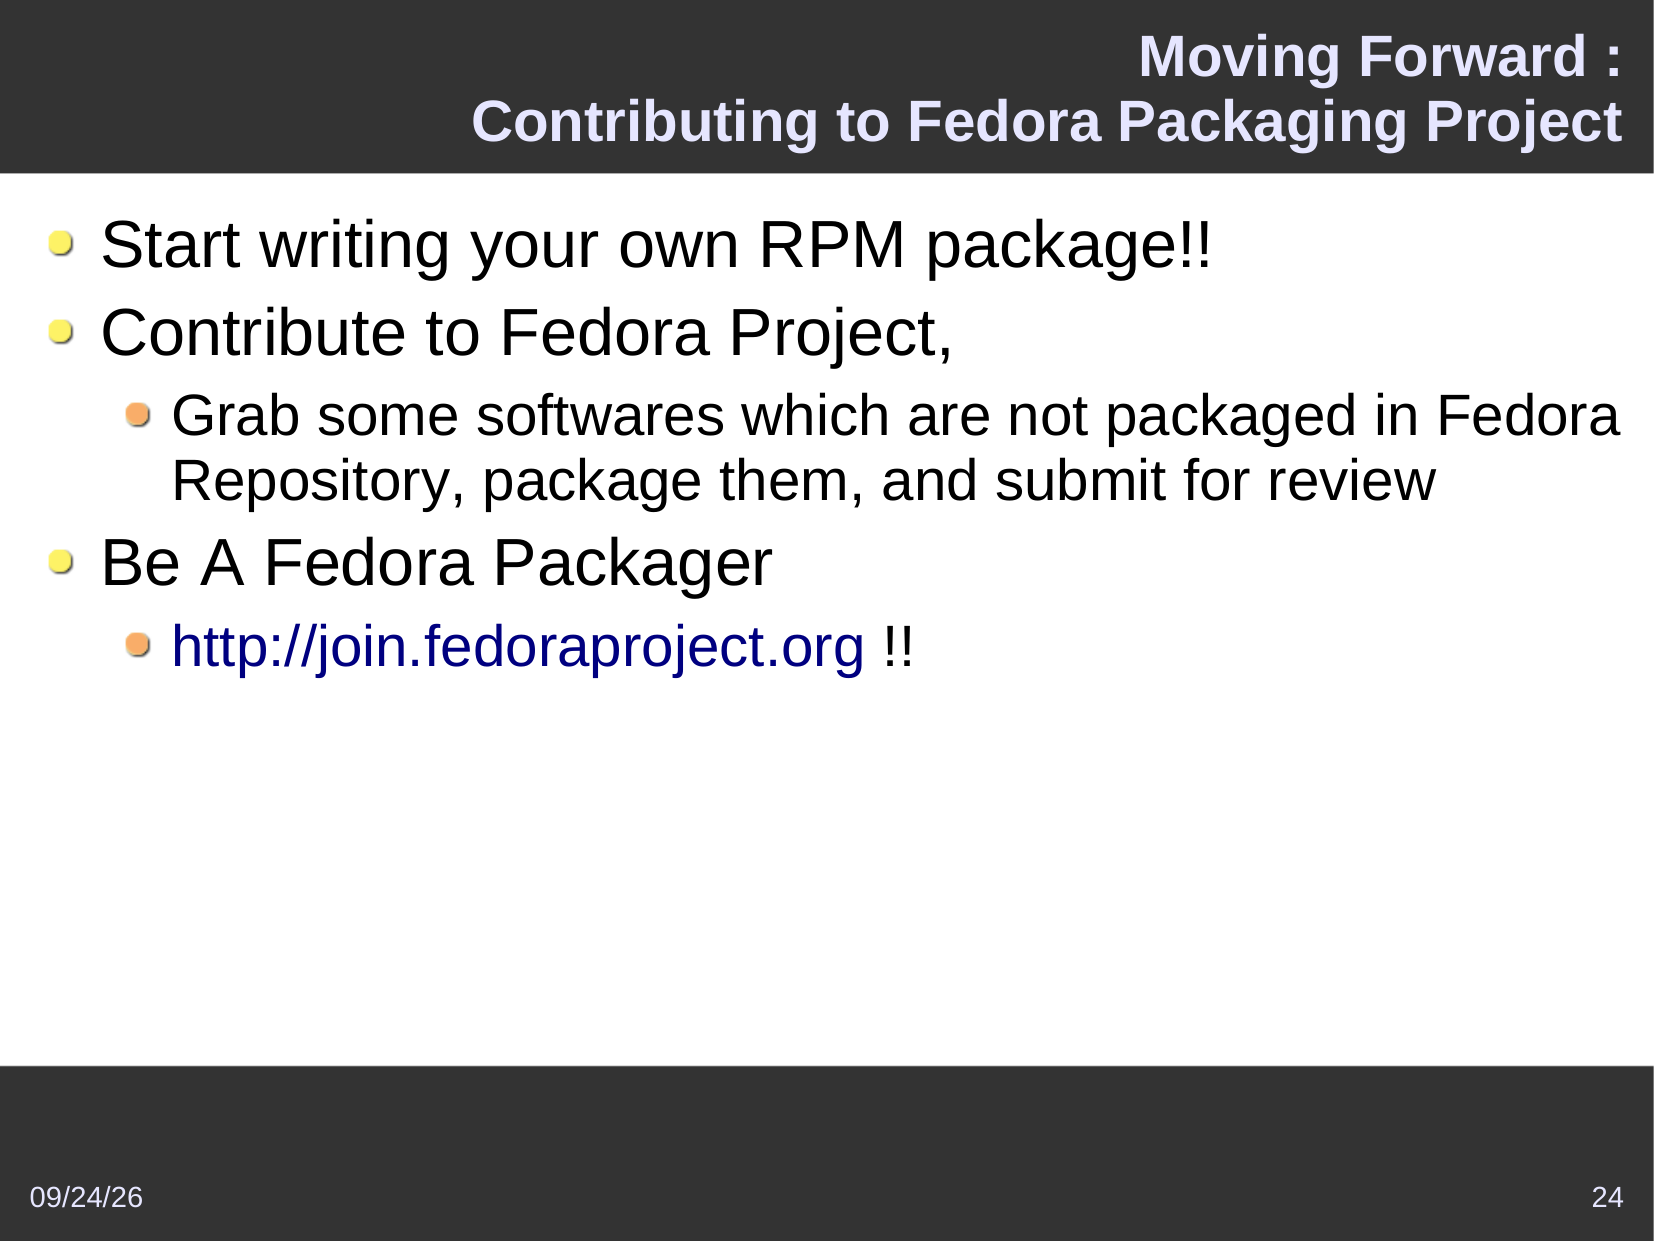

# Moving Forward : Contributing to Fedora Packaging Project
Start writing your own RPM package!!
Contribute to Fedora Project,
Grab some softwares which are not packaged in Fedora Repository, package them, and submit for review
Be A Fedora Packager
http://join.fedoraproject.org !!
24